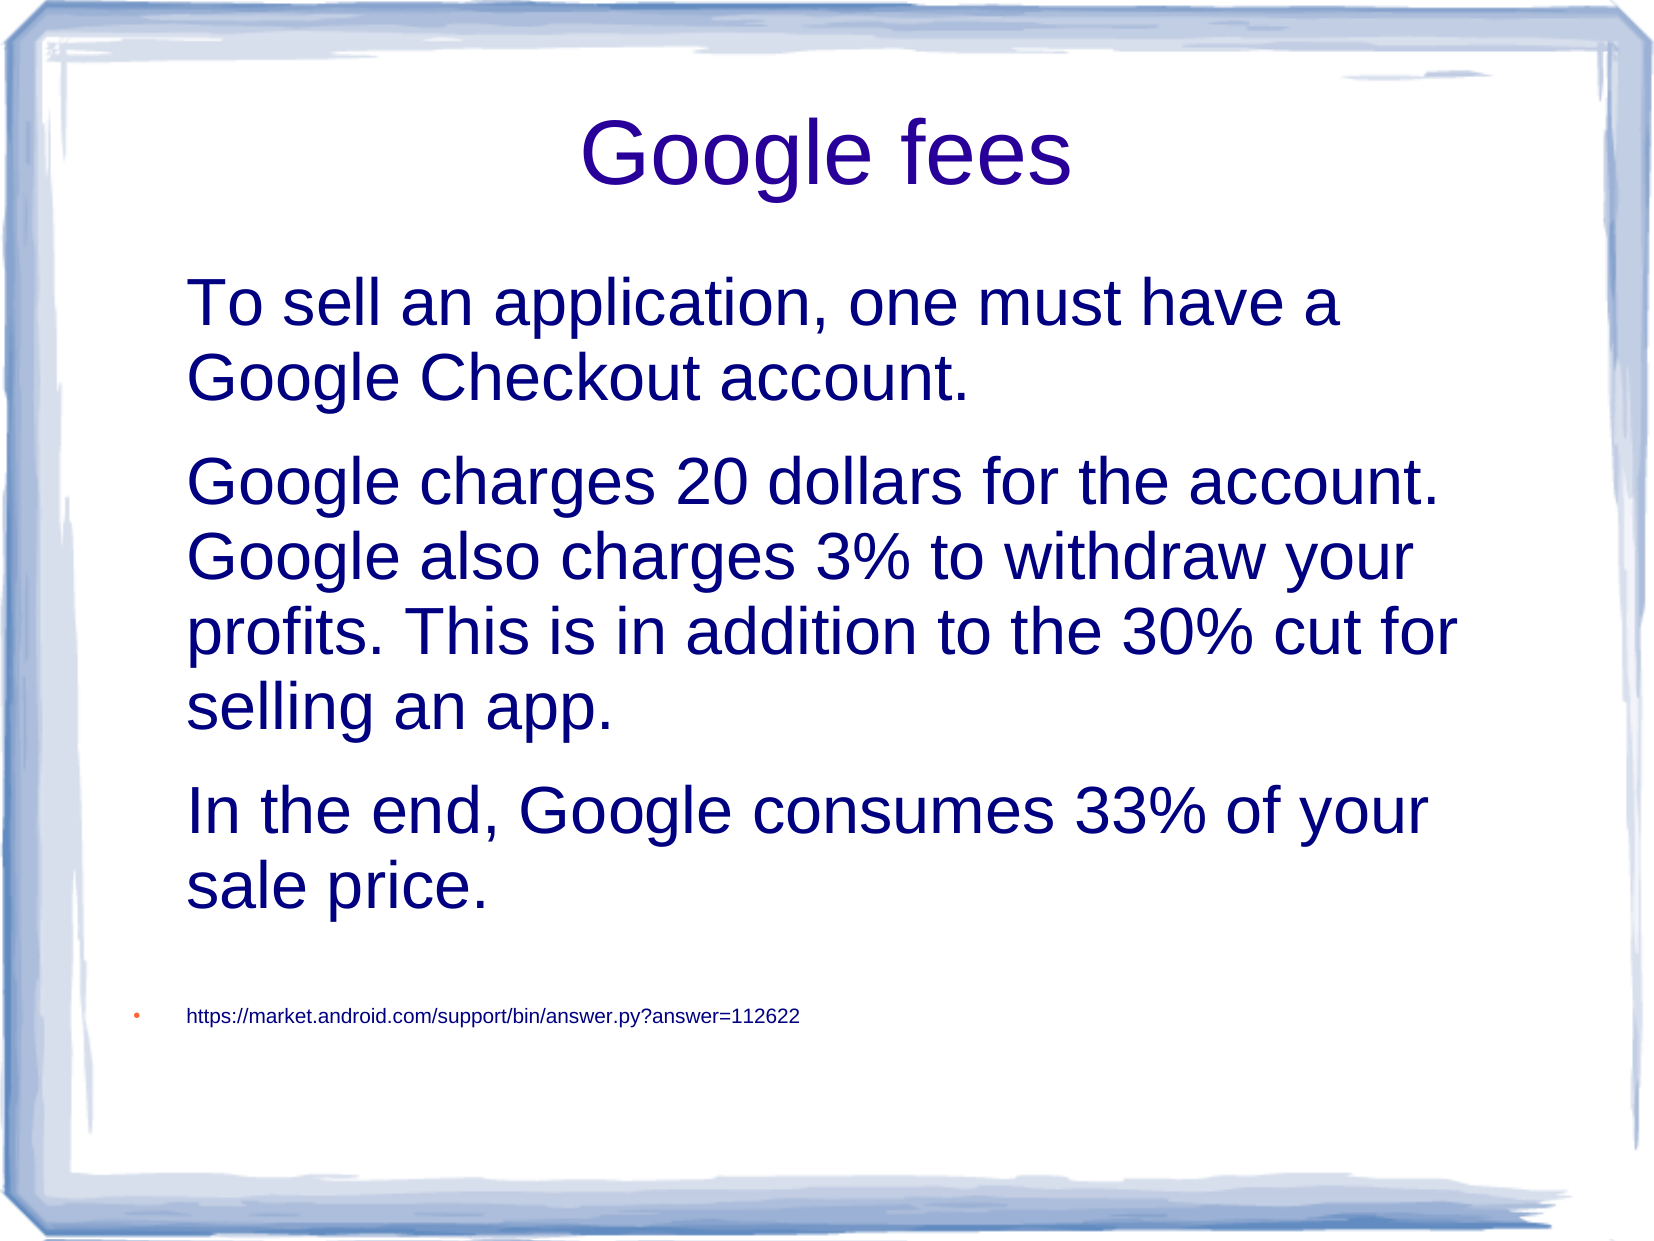

# Google fees
To sell an application, one must have a Google Checkout account.
Google charges 20 dollars for the account. Google also charges 3% to withdraw your profits. This is in addition to the 30% cut for selling an app.
In the end, Google consumes 33% of your sale price.
https://market.android.com/support/bin/answer.py?answer=112622